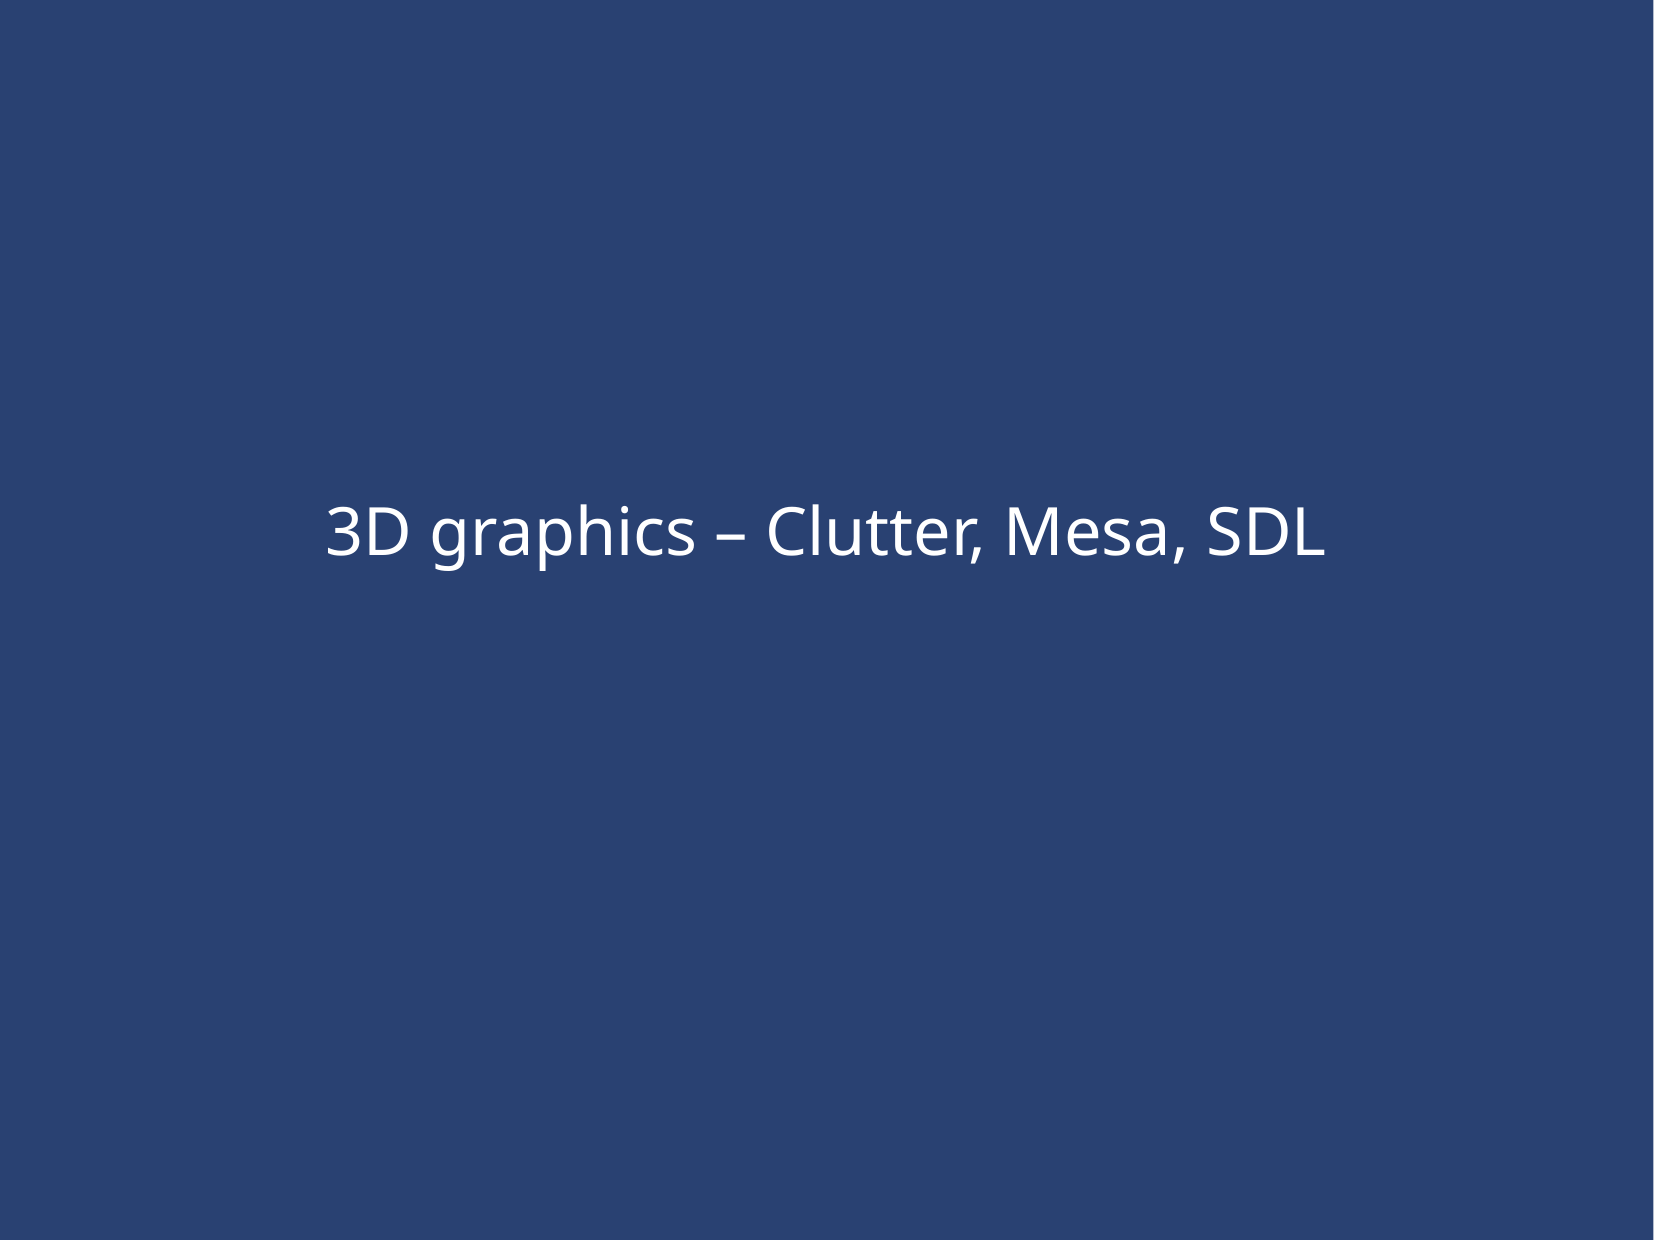

# 3D graphics – Clutter, Mesa, SDL